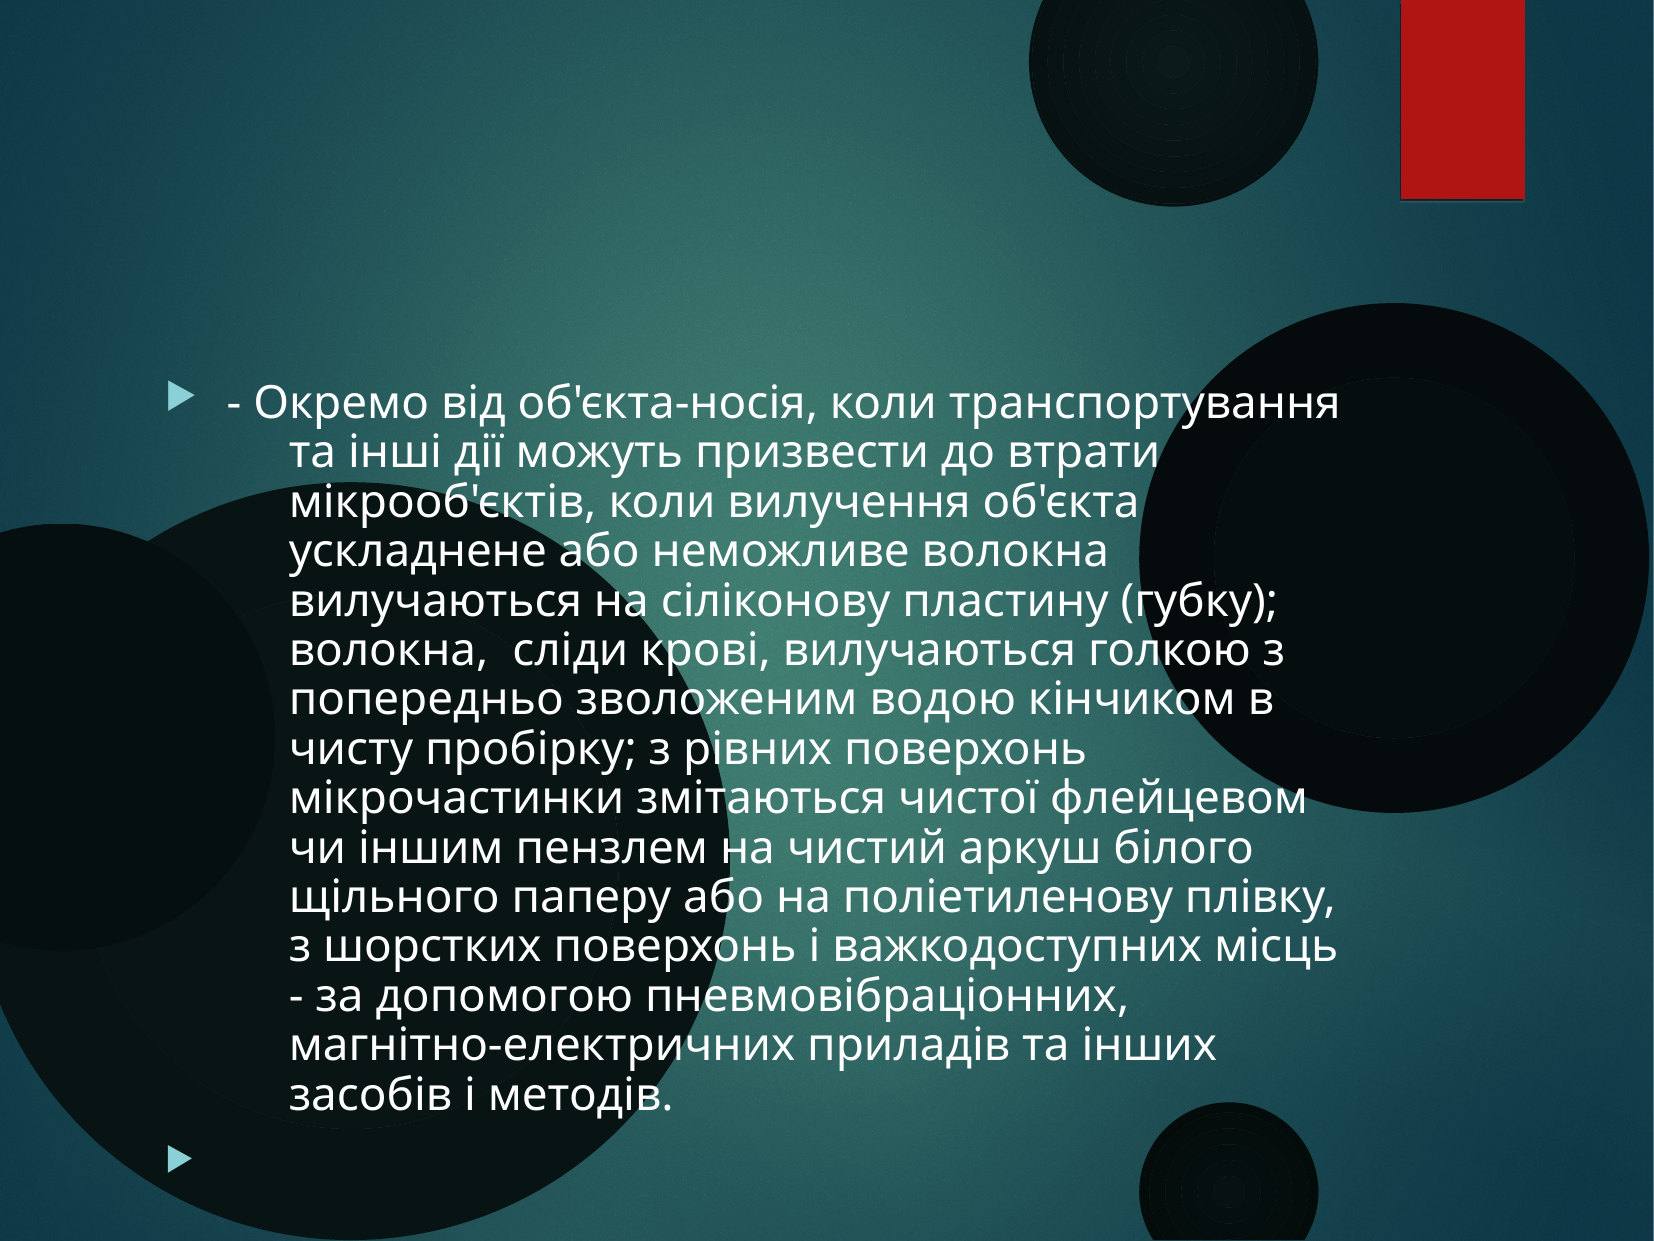

# - Окремо від об'єкта-носія, коли транспортування та інші дії можуть призвести до втрати мікрооб'єктів, коли вилучення об'єкта ускладнене або неможливе волокна вилучаються на сіліконову пластину (губку); волокна, сліди крові, вилучаються голкою з попередньо зволоженим водою кінчиком в чисту пробірку; з рівних поверхонь мікрочастинки змітаються чистої флейцевом чи іншим пензлем на чистий аркуш білого щільного паперу або на поліетиленову плівку, з шорстких поверхонь і важкодоступних місць - за допомогою пневмовібраціонних, магнітно-електричних приладів та інших засобів і методів.